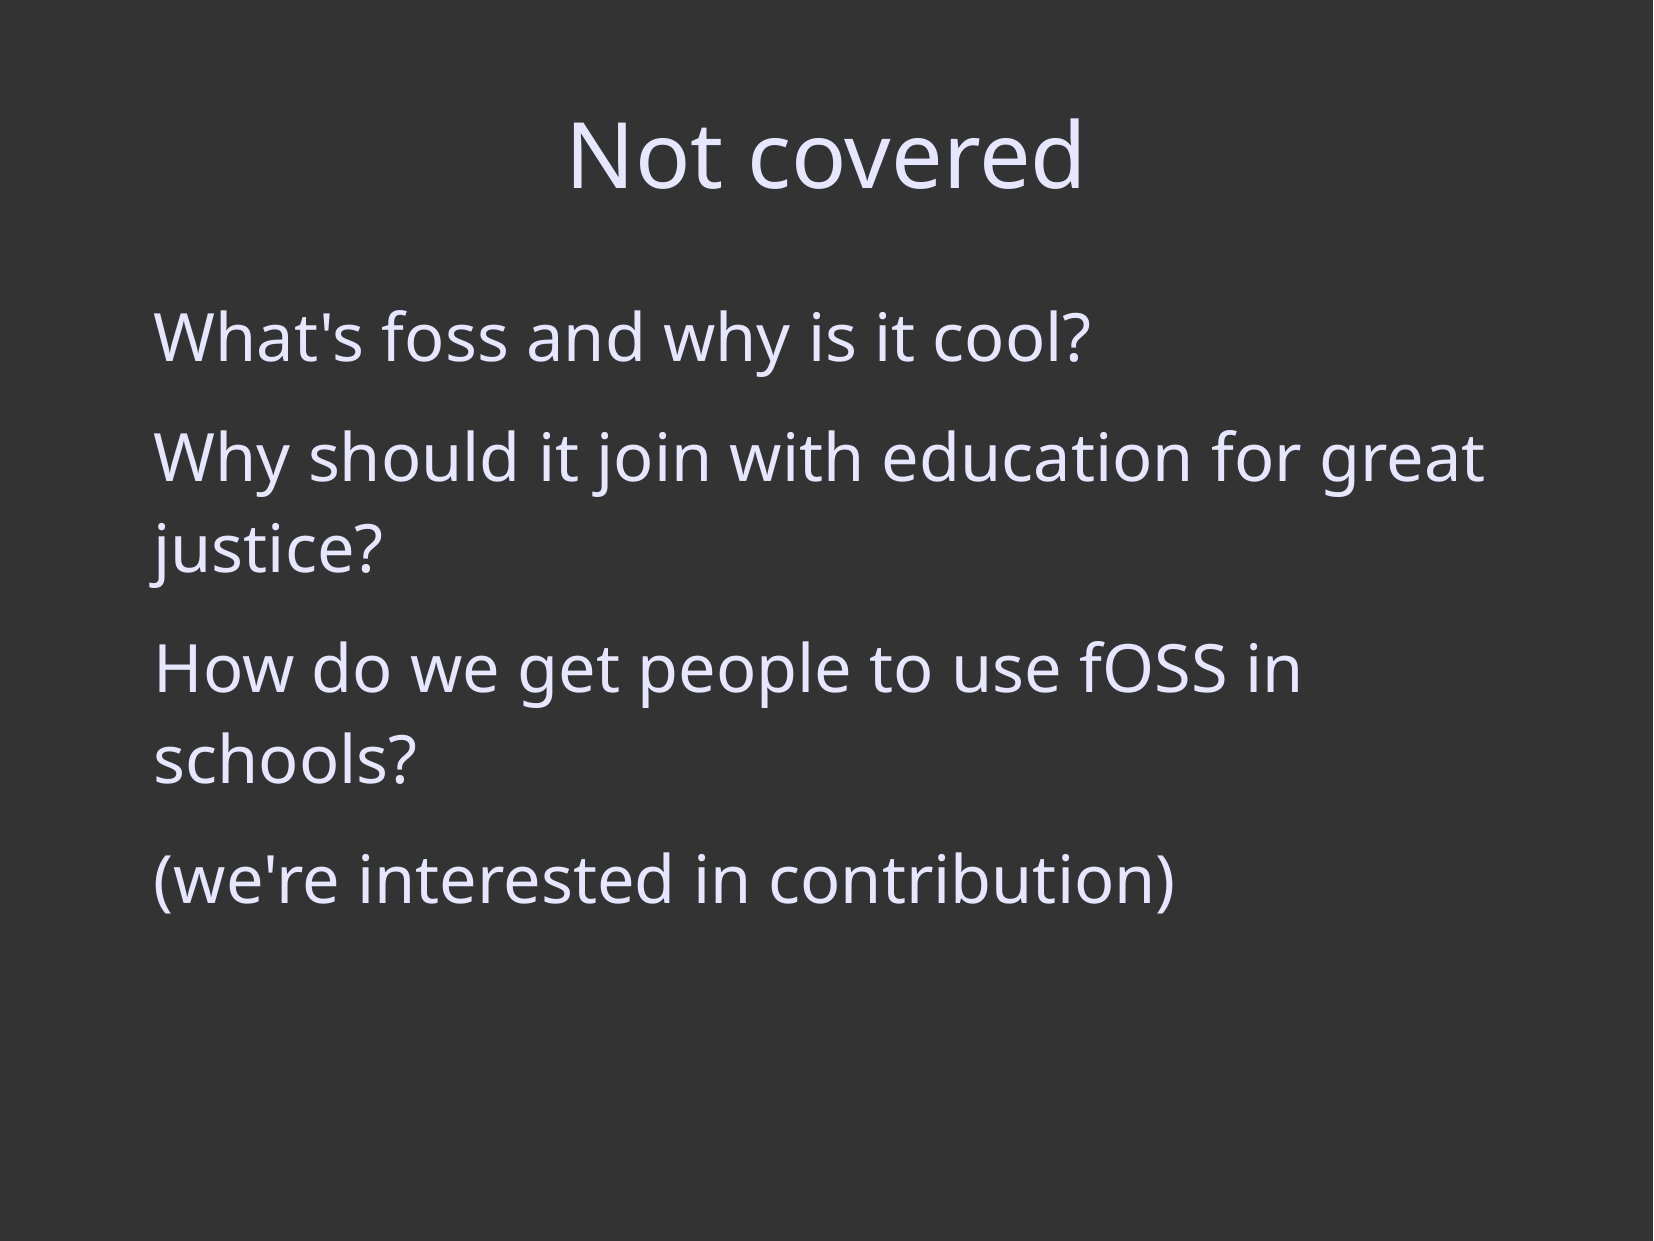

# Not covered
What's foss and why is it cool?
Why should it join with education for great justice?
How do we get people to use fOSS in schools?
(we're interested in contribution)